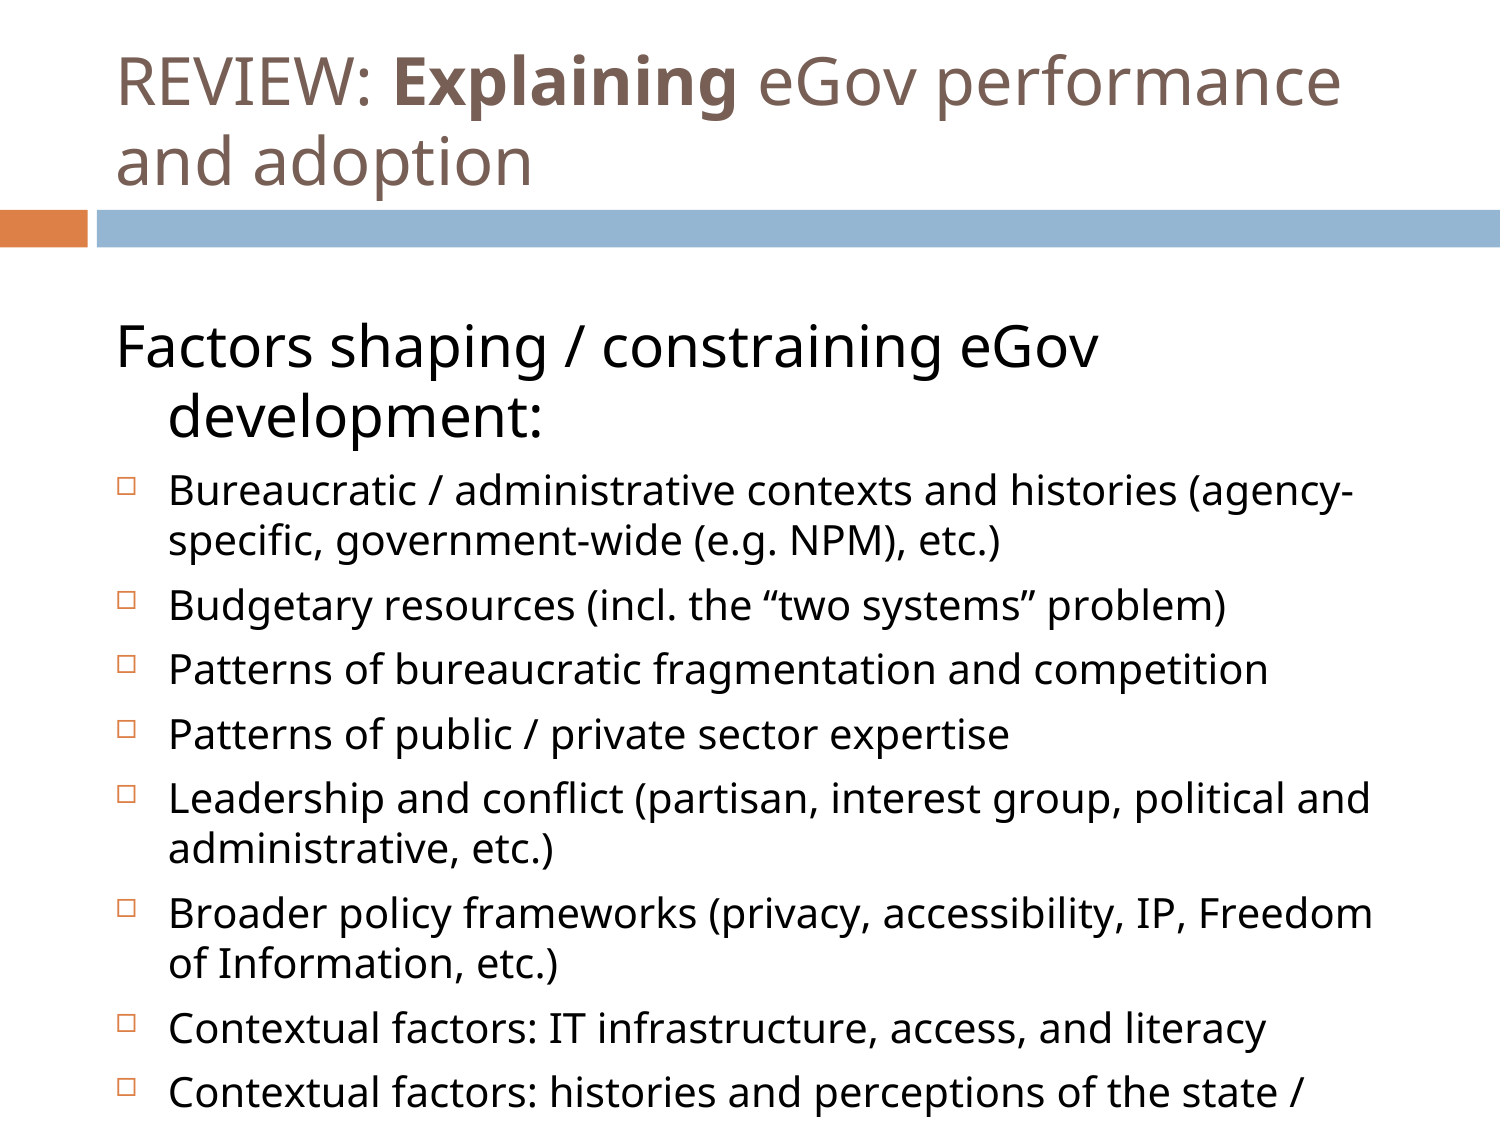

# REVIEW: Explaining eGov performance and adoption
Factors shaping / constraining eGov development:
Bureaucratic / administrative contexts and histories (agency-specific, government-wide (e.g. NPM), etc.)
Budgetary resources (incl. the “two systems” problem)
Patterns of bureaucratic fragmentation and competition
Patterns of public / private sector expertise
Leadership and conflict (partisan, interest group, political and administrative, etc.)
Broader policy frameworks (privacy, accessibility, IP, Freedom of Information, etc.)
Contextual factors: IT infrastructure, access, and literacy
Contextual factors: histories and perceptions of the state / public authority